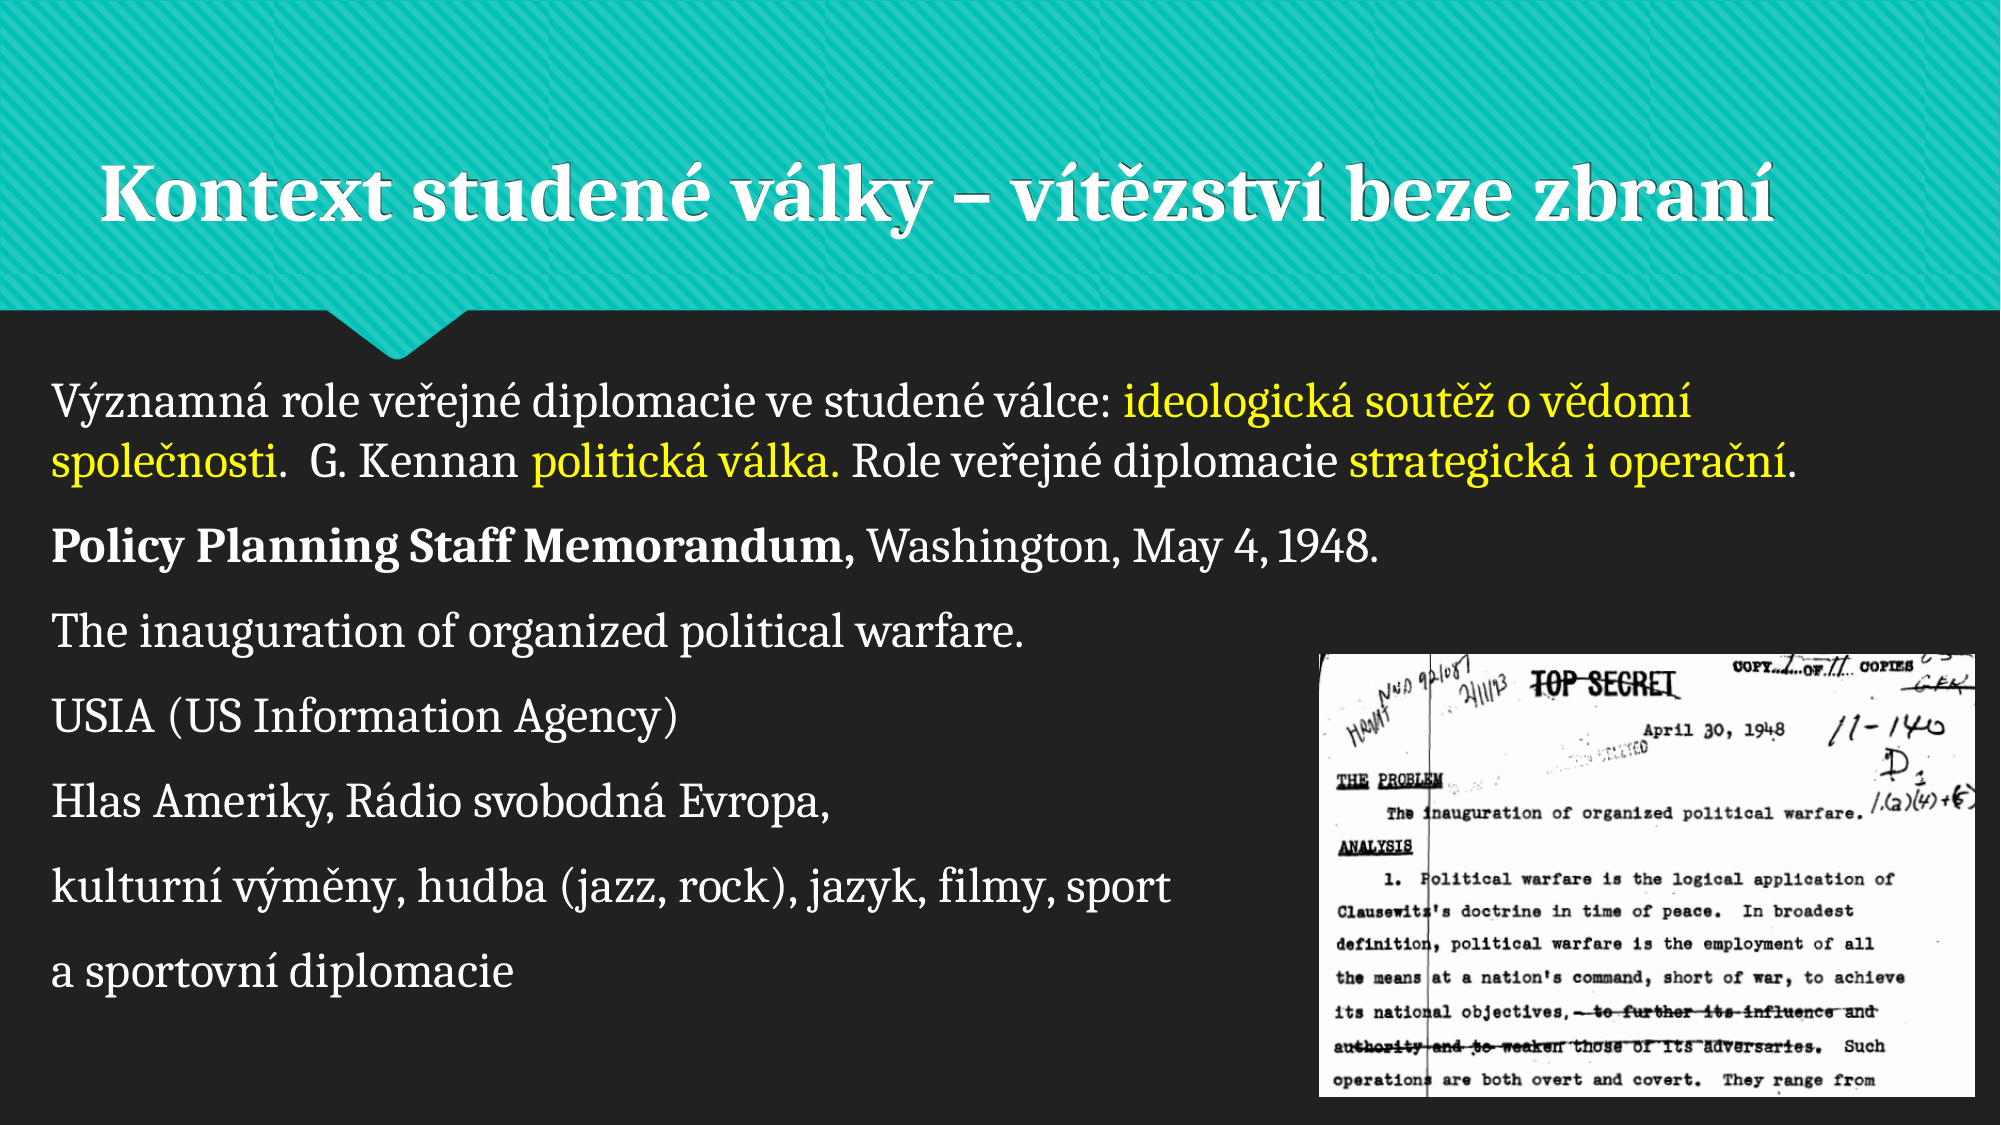

# Kontext studené války – vítězství beze zbraní
Významná role veřejné diplomacie ve studené válce: ideologická soutěž o vědomí společnosti. G. Kennan politická válka. Role veřejné diplomacie strategická i operační.
Policy Planning Staff Memorandum, Washington, May 4, 1948.
The inauguration of organized political warfare.
USIA (US Information Agency)
Hlas Ameriky, Rádio svobodná Evropa,
kulturní výměny, hudba (jazz, rock), jazyk, filmy, sport
a sportovní diplomacie